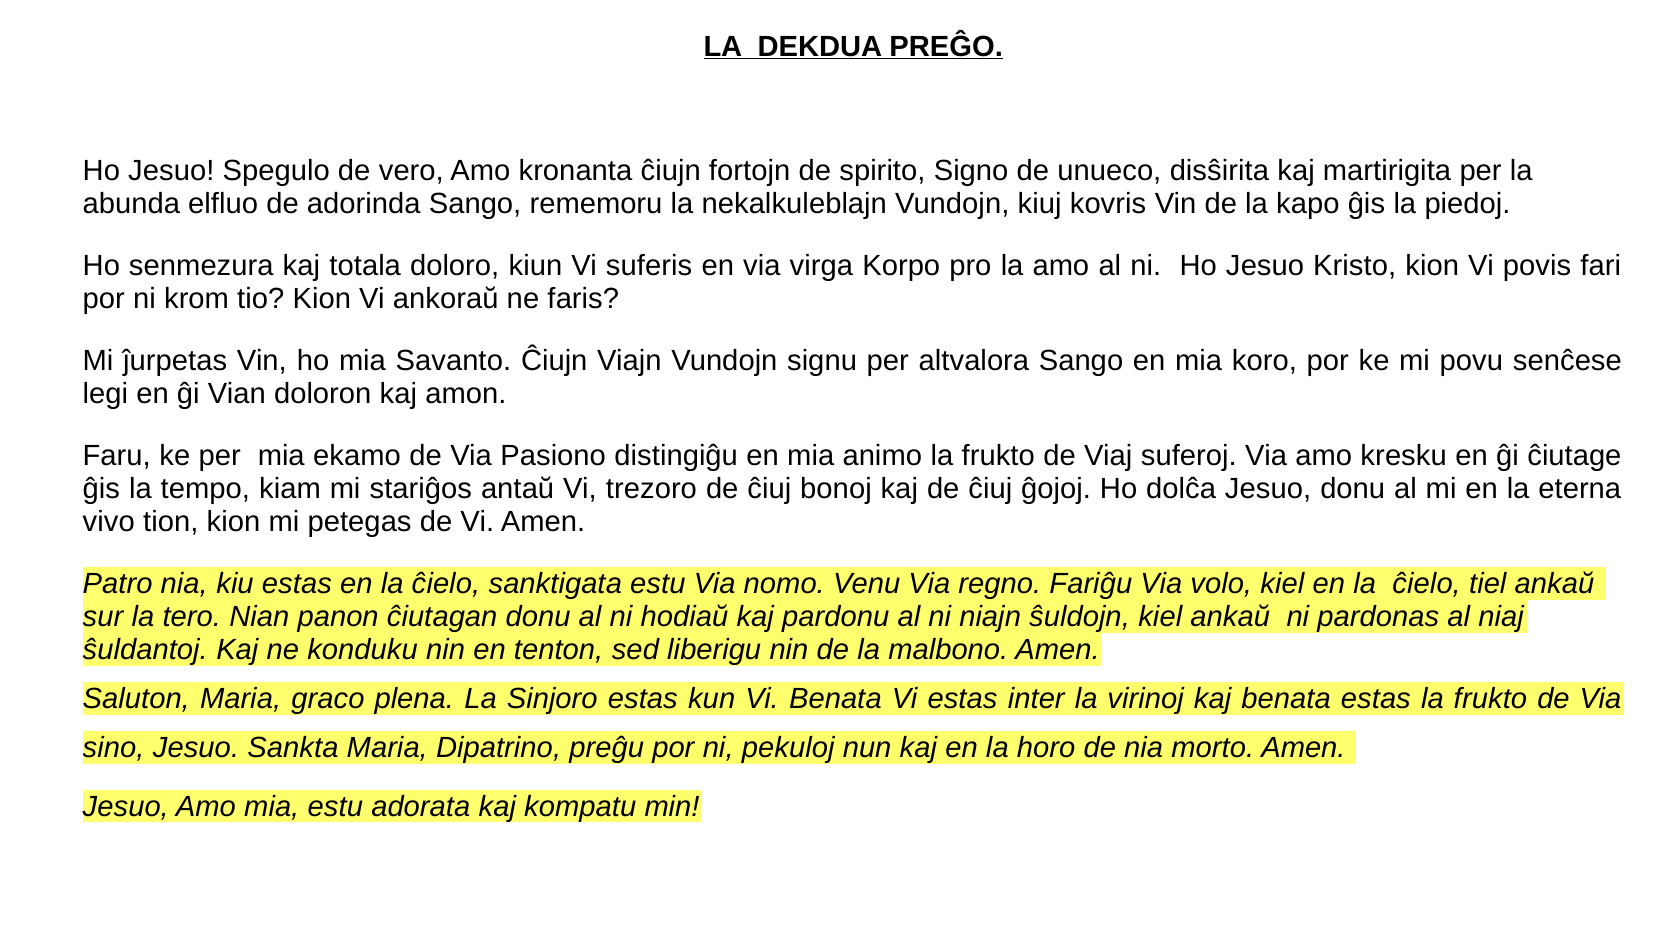

# LA DEKDUA PREĜO.
Ho Jesuo! Spegulo de vero, Amo kronanta ĉiujn fortojn de spirito, Signo de unueco, disŝirita kaj martirigita per la abunda elfluo de adorinda Sango, rememoru la nekalkuleblajn Vundojn, kiuj kovris Vin de la kapo ĝis la piedoj.
Ho senmezura kaj totala doloro, kiun Vi suferis en via virga Korpo pro la amo al ni. Ho Jesuo Kristo, kion Vi povis fari por ni krom tio? Kion Vi ankoraŭ ne faris?
Mi ĵurpetas Vin, ho mia Savanto. Ĉiujn Viajn Vundojn signu per altvalora Sango en mia koro, por ke mi povu senĉese legi en ĝi Vian doloron kaj amon.
Faru, ke per mia ekamo de Via Pasiono distingiĝu en mia animo la frukto de Viaj suferoj. Via amo kresku en ĝi ĉiutage ĝis la tempo, kiam mi stariĝos antaŭ Vi, trezoro de ĉiuj bonoj kaj de ĉiuj ĝojoj. Ho dolĉa Jesuo, donu al mi en la eterna vivo tion, kion mi petegas de Vi. Amen.
Patro nia, kiu estas en la ĉielo, sanktigata estu Via nomo. Venu Via regno. Fariĝu Via volo, kiel en la ĉielo, tiel ankaŭ sur la tero. Nian panon ĉiutagan donu al ni hodiaŭ kaj pardonu al ni niajn ŝuldojn, kiel ankaŭ ni pardonas al niaj ŝuldantoj. Kaj ne konduku nin en tenton, sed liberigu nin de la malbono. Amen.
Saluton, Maria, graco plena. La Sinjoro estas kun Vi. Benata Vi estas inter la virinoj kaj benata estas la frukto de Via sino, Jesuo. Sankta Maria, Dipatrino, preĝu por ni, pekuloj nun kaj en la horo de nia morto. Amen.
Jesuo, Amo mia, estu adorata kaj kompatu min!